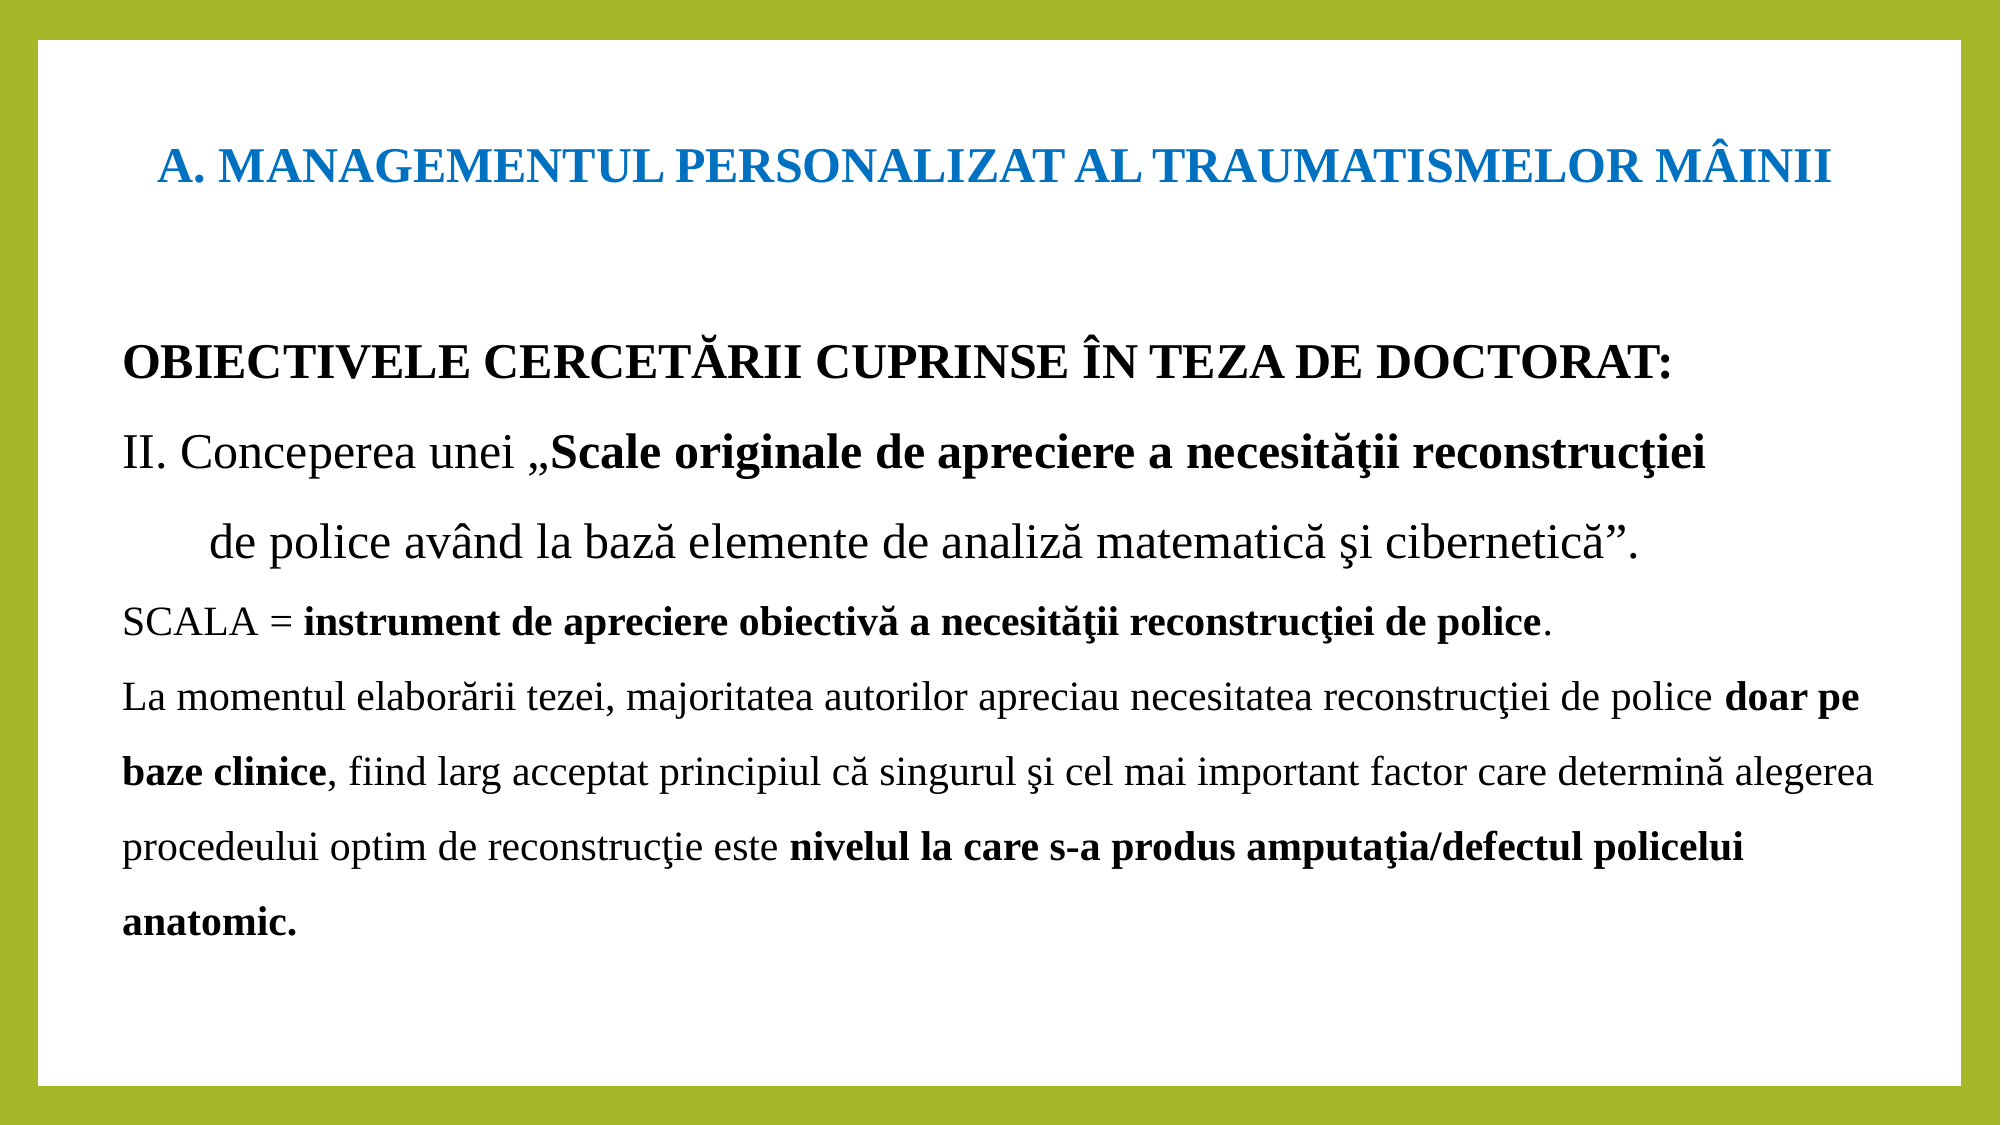

# A. MANAGEMENTUL PERSONALIZAT AL TRAUMATISMELOR MÂINII
OBIECTIVELE CERCETĂRII CUPRINSE ÎN TEZA DE DOCTORAT:
II. Conceperea unei „Scale originale de apreciere a necesităţii reconstrucţiei
 de police având la bază elemente de analiză matematică şi cibernetică”.
SCALA = instrument de apreciere obiectivă a necesităţii reconstrucţiei de police.
La momentul elaborării tezei, majoritatea autorilor apreciau necesitatea reconstrucţiei de police doar pe baze clinice, fiind larg acceptat principiul că singurul şi cel mai important factor care determină alegerea procedeului optim de reconstrucţie este nivelul la care s-a produs amputaţia/defectul policelui anatomic.